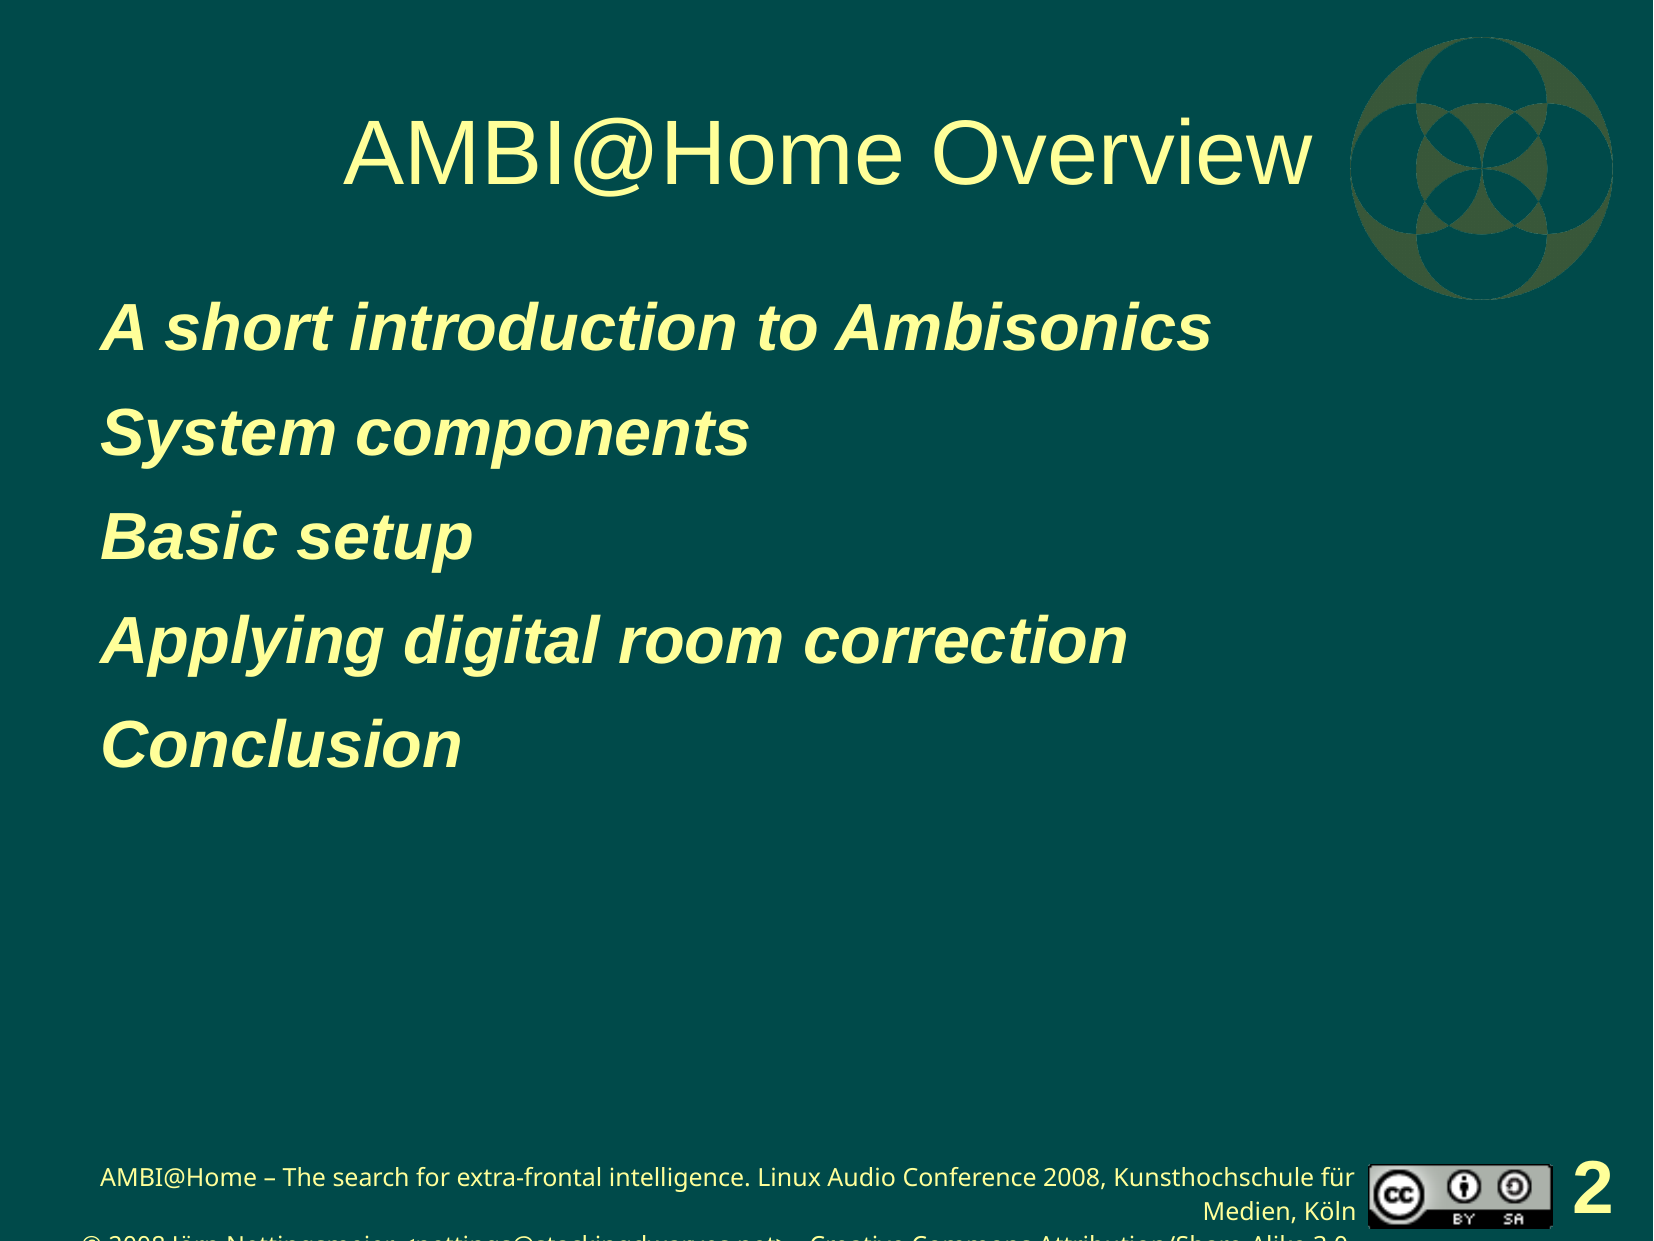

# AMBI@Home Overview
A short introduction to Ambisonics
System components
Basic setup
Applying digital room correction
Conclusion